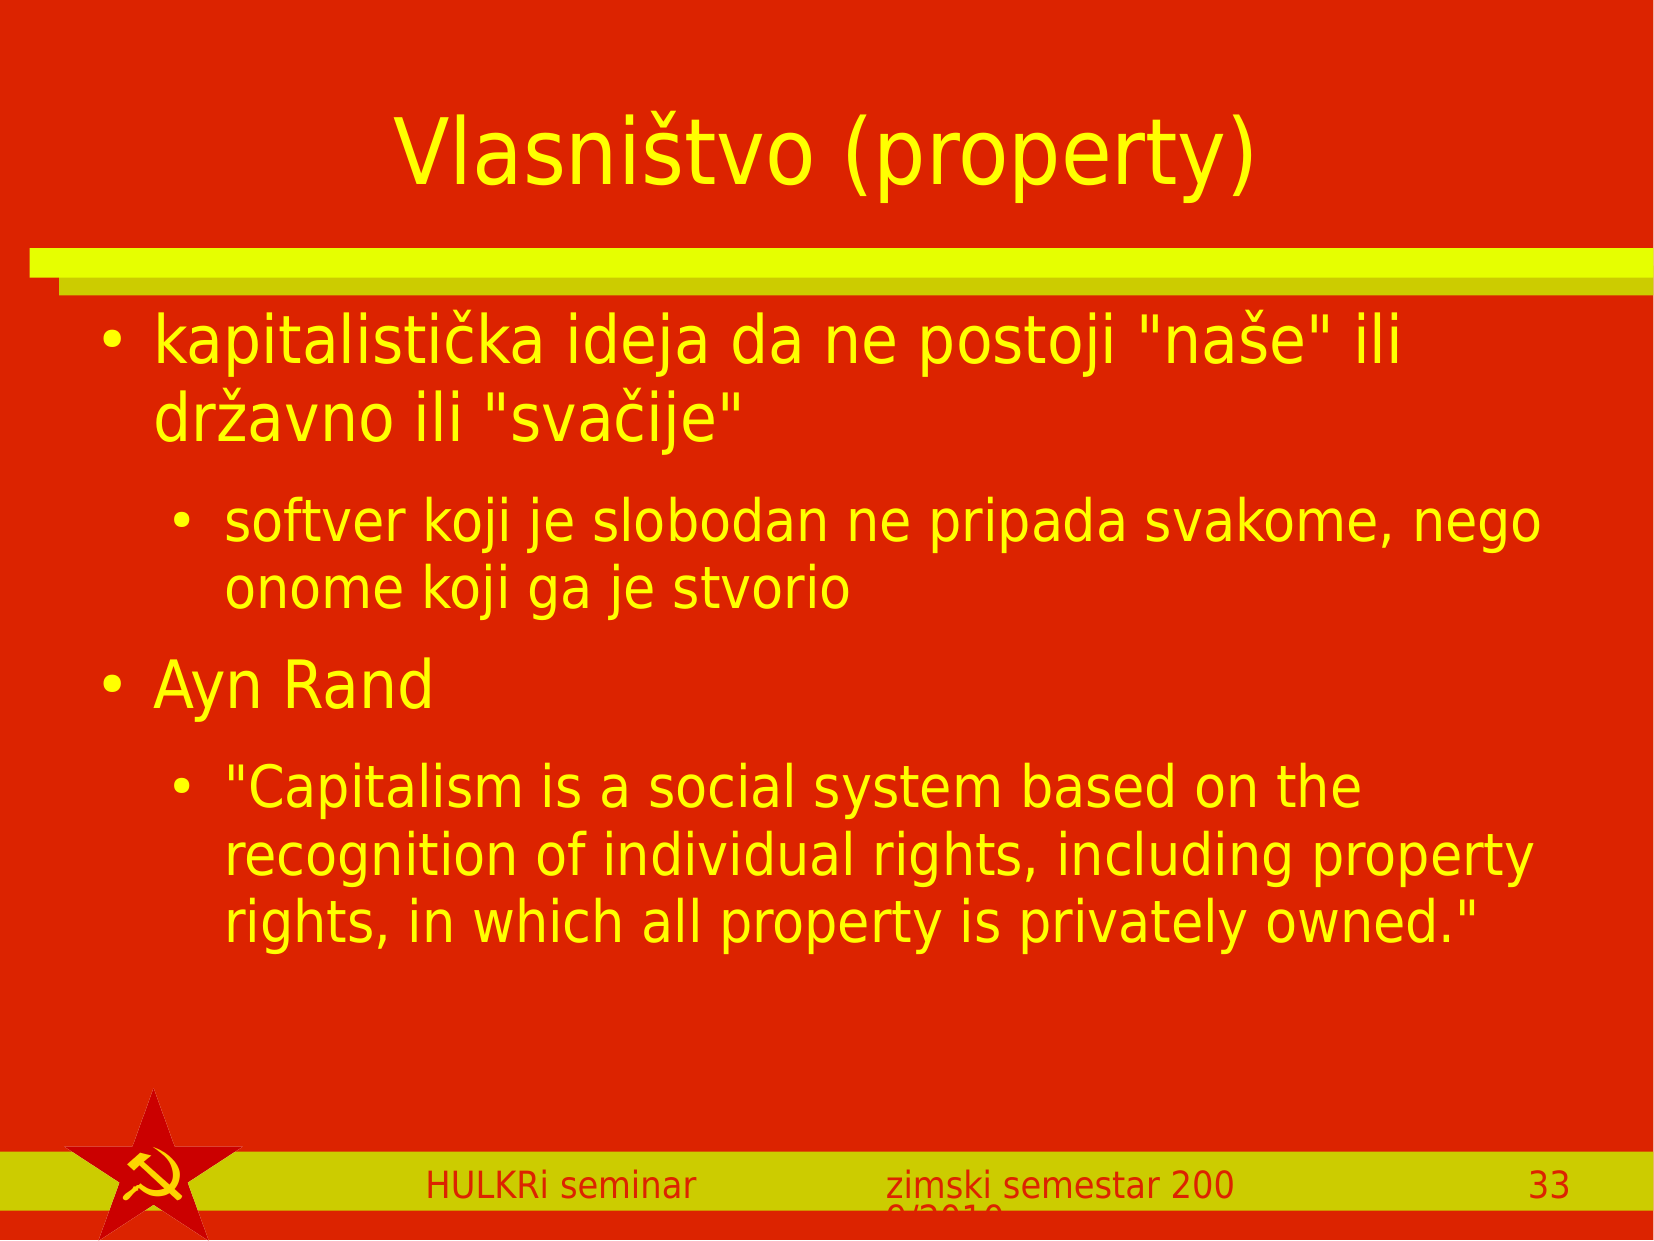

# Vlasništvo (property)
kapitalistička ideja da ne postoji "naše" ili državno ili "svačije"
softver koji je slobodan ne pripada svakome, nego onome koji ga je stvorio
Ayn Rand
"Capitalism is a social system based on the recognition of individual rights, including property rights, in which all property is privately owned."
HULKRi seminar
zimski semestar 2009/2010.
33